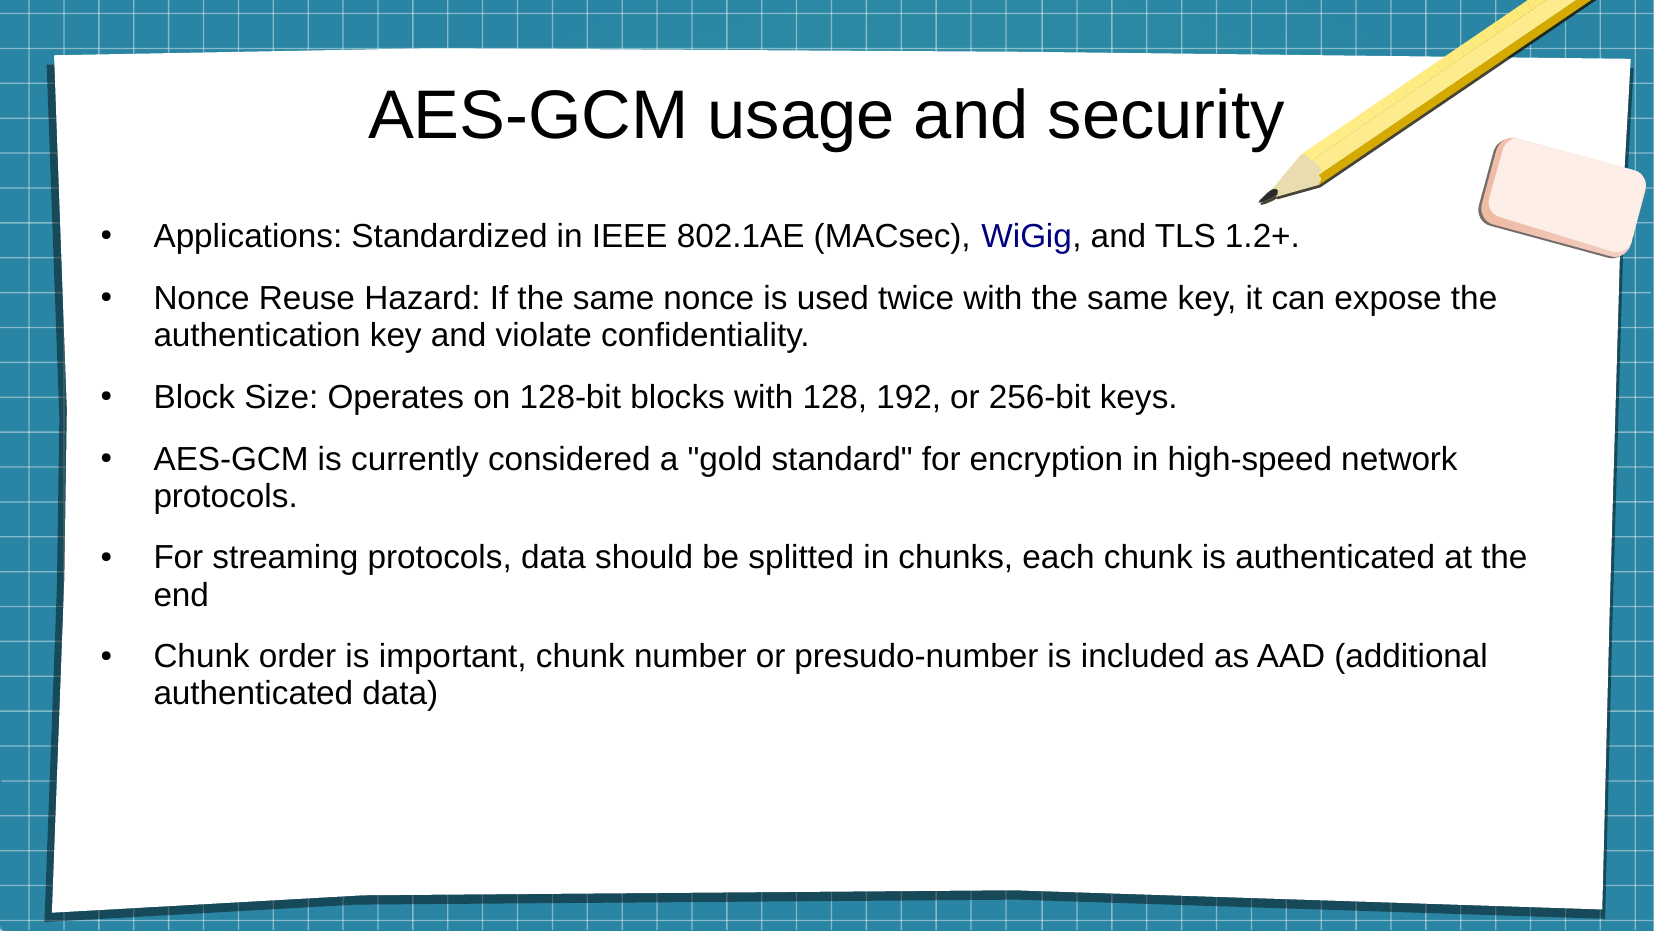

# AES-GCM usage and security
Applications: Standardized in IEEE 802.1AE (MACsec), WiGig, and TLS 1.2+.
Nonce Reuse Hazard: If the same nonce is used twice with the same key, it can expose the authentication key and violate confidentiality.
Block Size: Operates on 128-bit blocks with 128, 192, or 256-bit keys.
AES-GCM is currently considered a "gold standard" for encryption in high-speed network protocols.
For streaming protocols, data should be splitted in chunks, each chunk is authenticated at the end
Chunk order is important, chunk number or presudo-number is included as AAD (additional authenticated data)